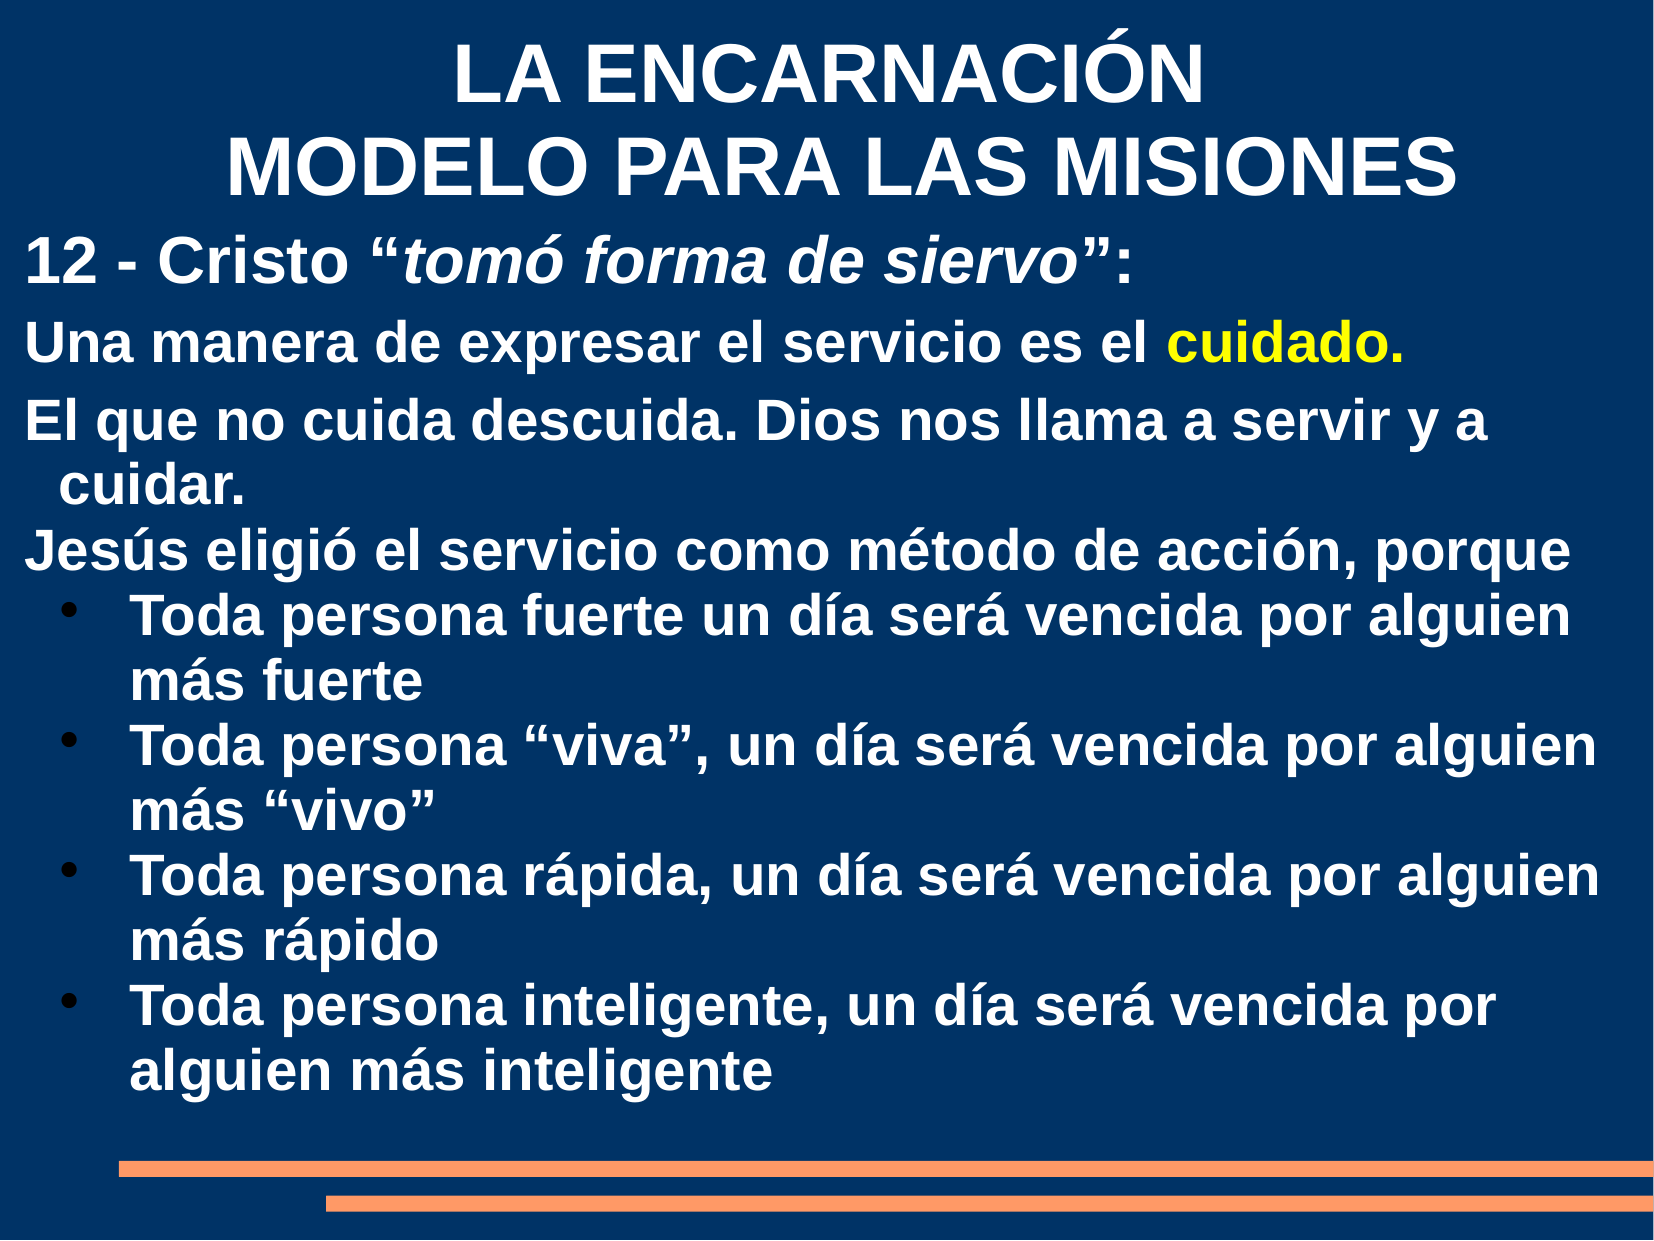

# LA ENCARNACIÓN MODELO PARA LAS MISIONES
12 - Cristo “tomó forma de siervo”:
Una manera de expresar el servicio es el cuidado.
El que no cuida descuida. Dios nos llama a servir y a cuidar.
Jesús eligió el servicio como método de acción, porque
Toda persona fuerte un día será vencida por alguien más fuerte
Toda persona “viva”, un día será vencida por alguien más “vivo”
Toda persona rápida, un día será vencida por alguien más rápido
Toda persona inteligente, un día será vencida por alguien más inteligente